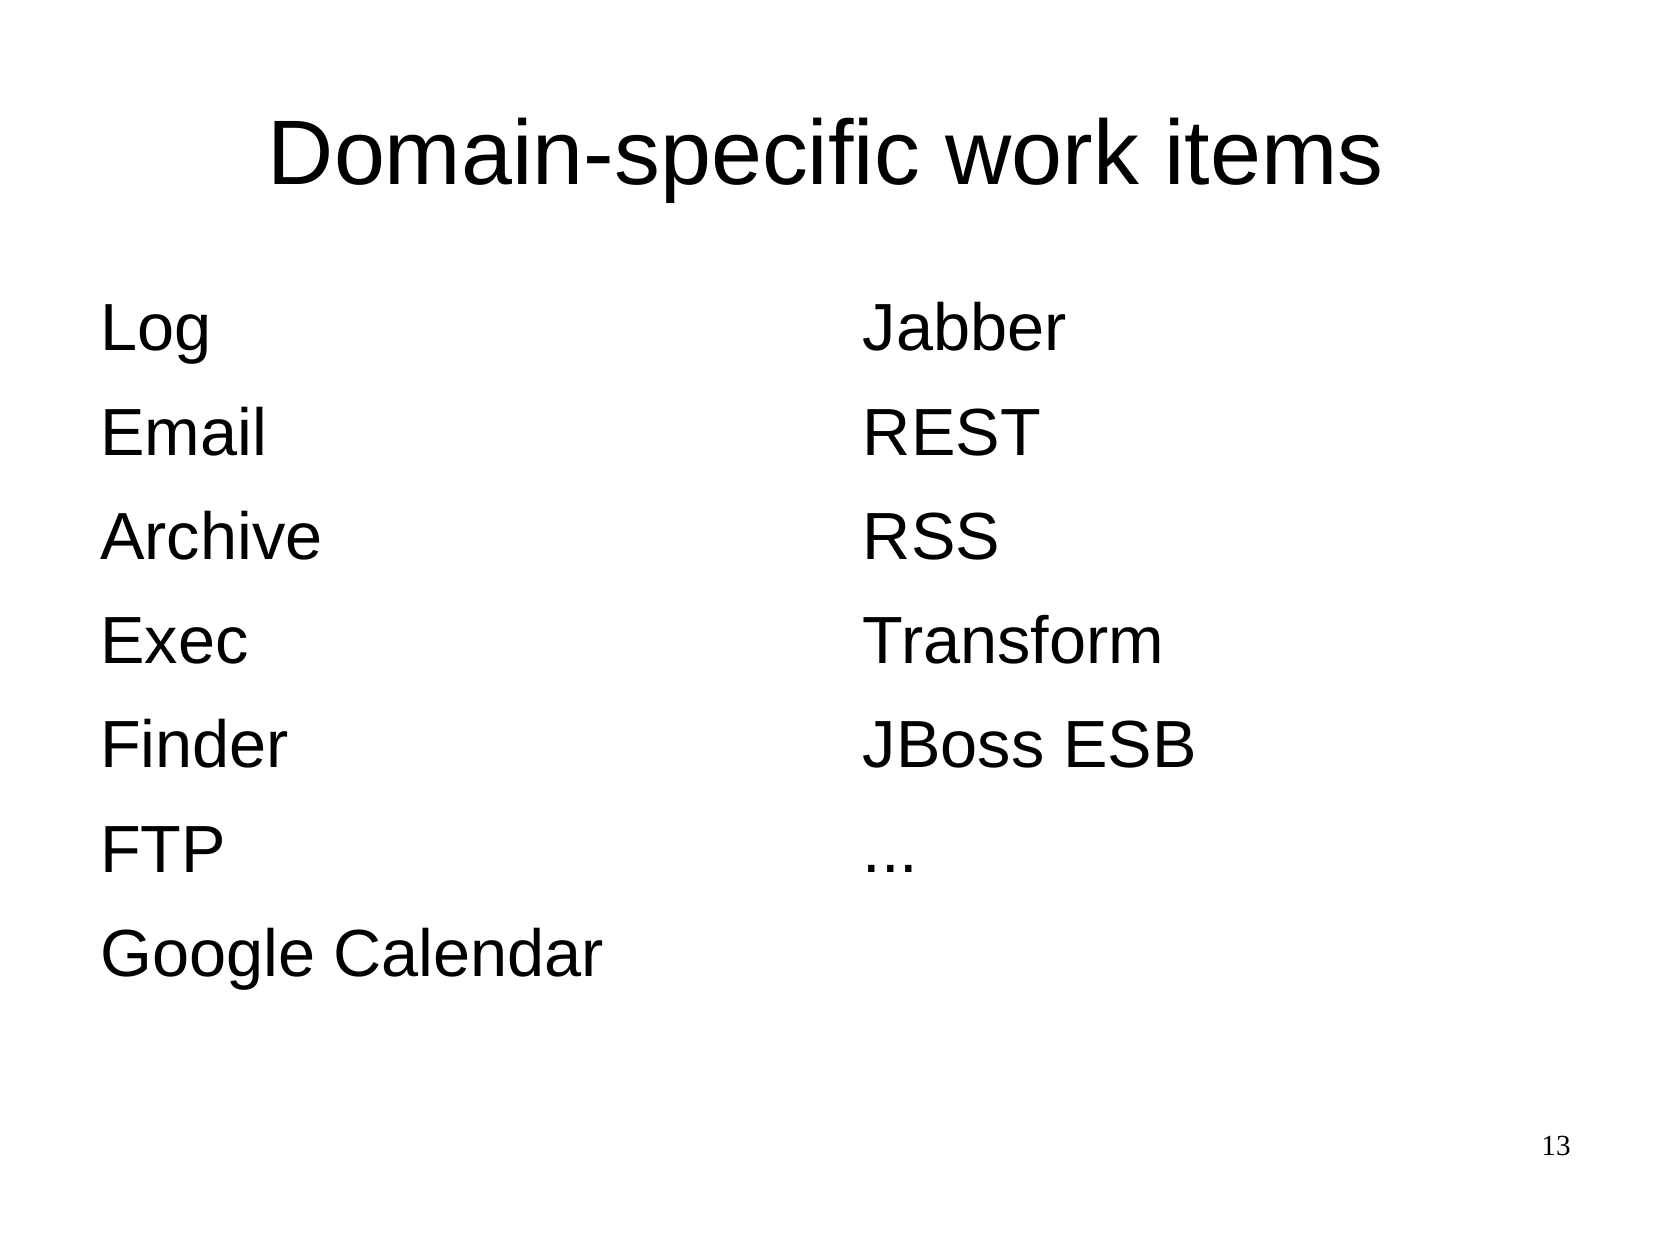

# Domain-specific work items
Log
Email
Archive
Exec
Finder
FTP
Google Calendar
Jabber
REST
RSS
Transform
JBoss ESB
...
13